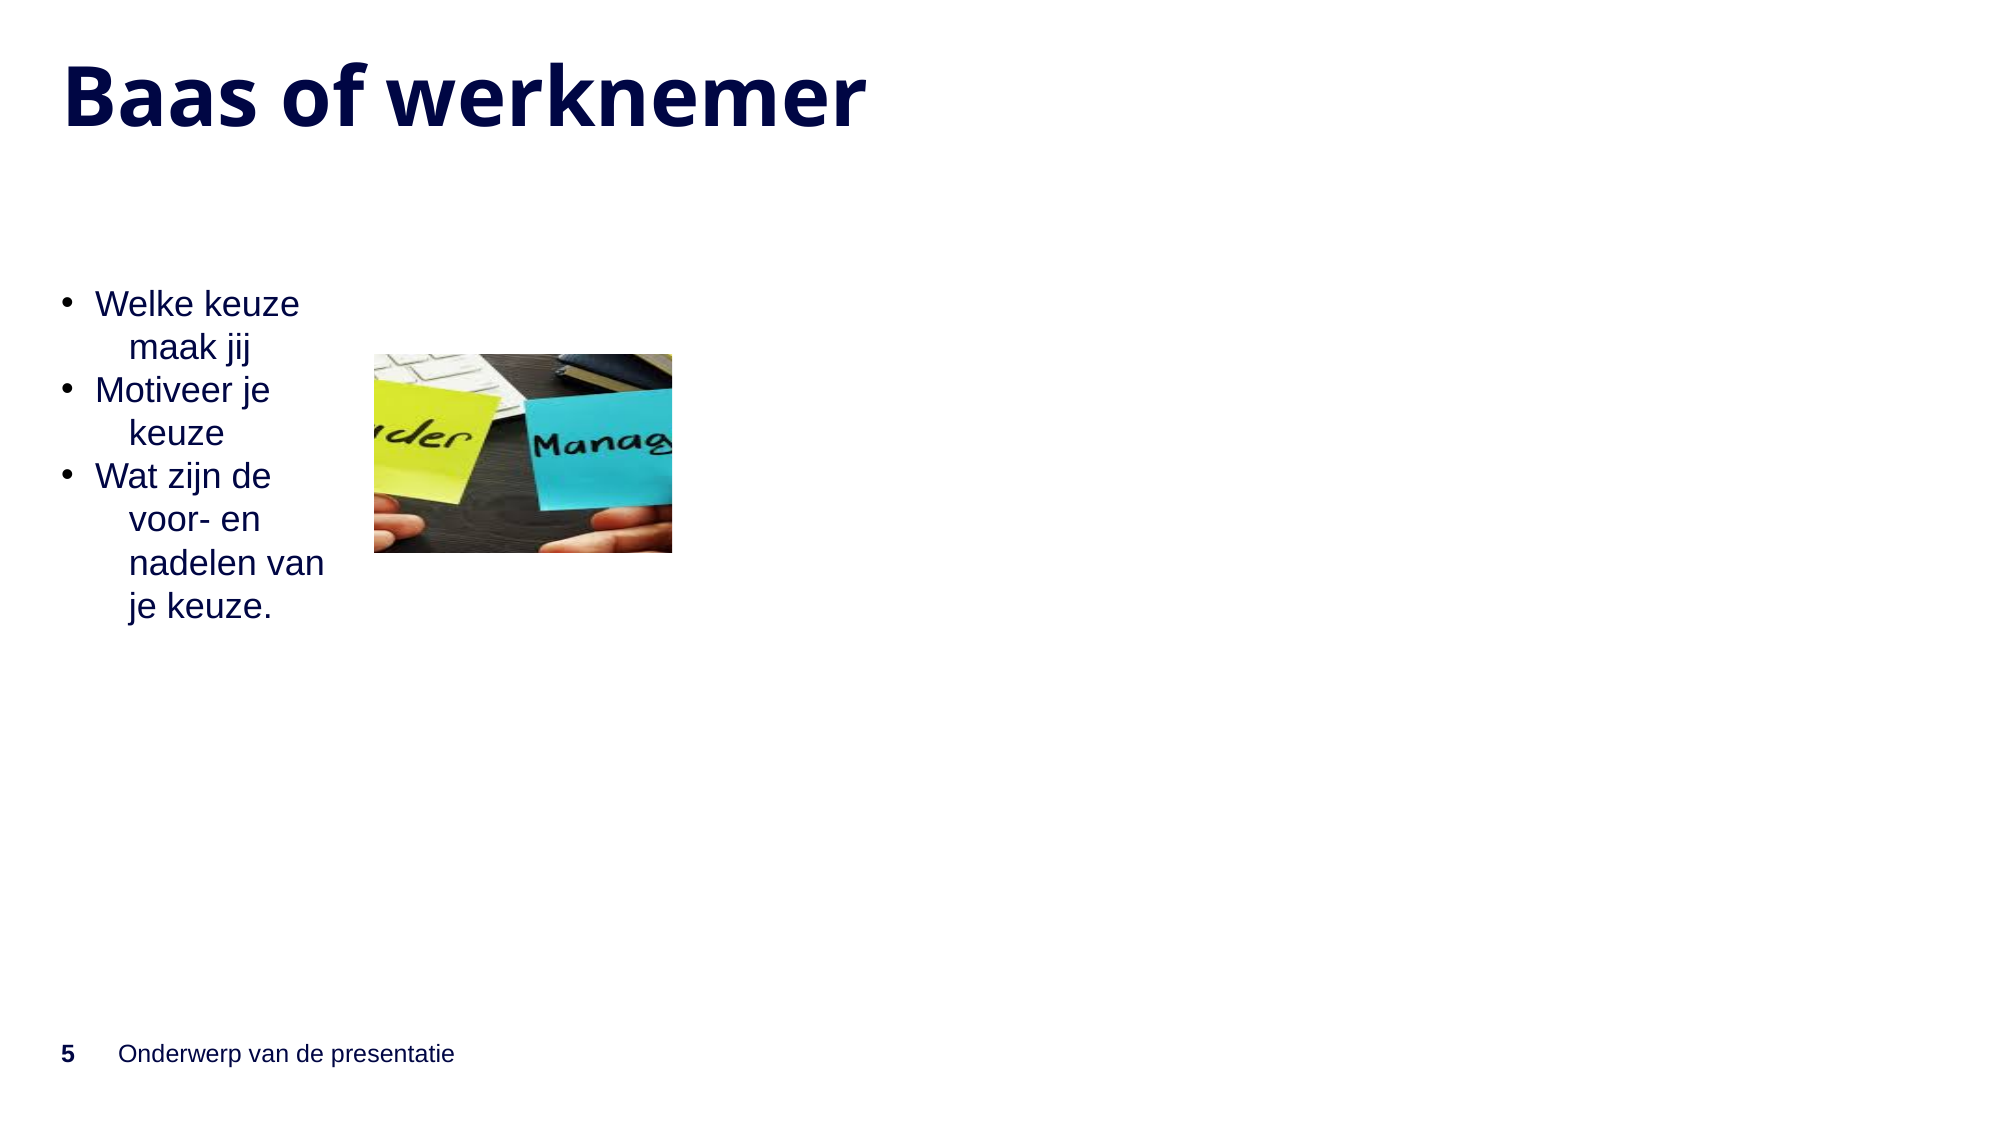

# Baas of werknemer
Welke keuze maak jij
Motiveer je keuze
Wat zijn de voor- en nadelen van je keuze.
Onderwerp van de presentatie